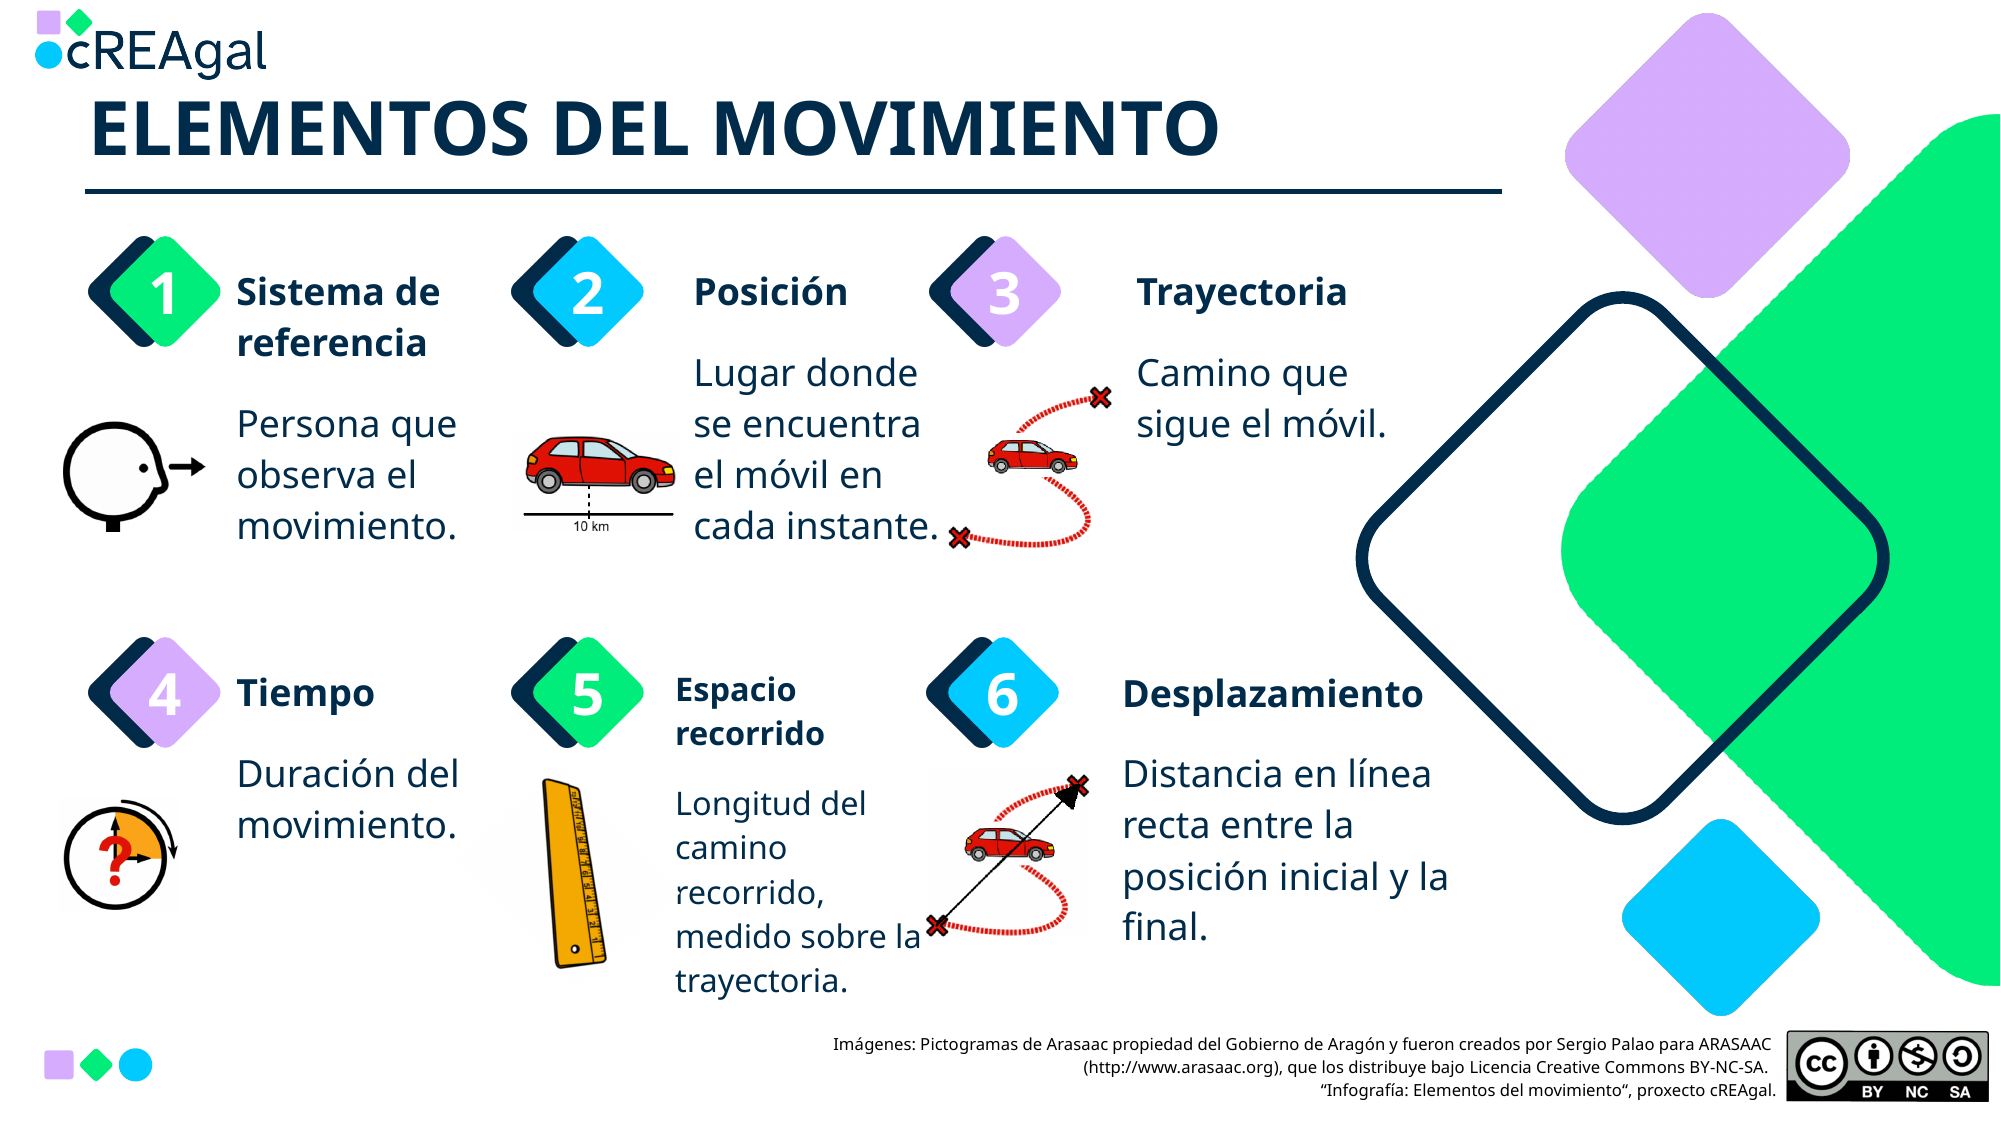

# ELEMENTOS DEL MOVIMIENTO
Sistema de referencia
Persona que observa el movimiento.
1
2
Posición
Lugar donde se encuentra el móvil en cada instante.
3
Trayectoria
Camino que sigue el móvil.
Tiempo
Duración del movimiento.
4
5
Espacio recorrido
Longitud del camino recorrido, medido sobre la trayectoria.
6
Desplazamiento
Distancia en línea recta entre la posición inicial y la final.
Imágenes: Pictogramas de Arasaac propiedad del Gobierno de Aragón y fueron creados por Sergio Palao para ARASAAC
(http://www.arasaac.org), que los distribuye bajo Licencia Creative Commons BY-NC-SA.
“Infografía: Elementos del movimiento“, proxecto cREAgal.